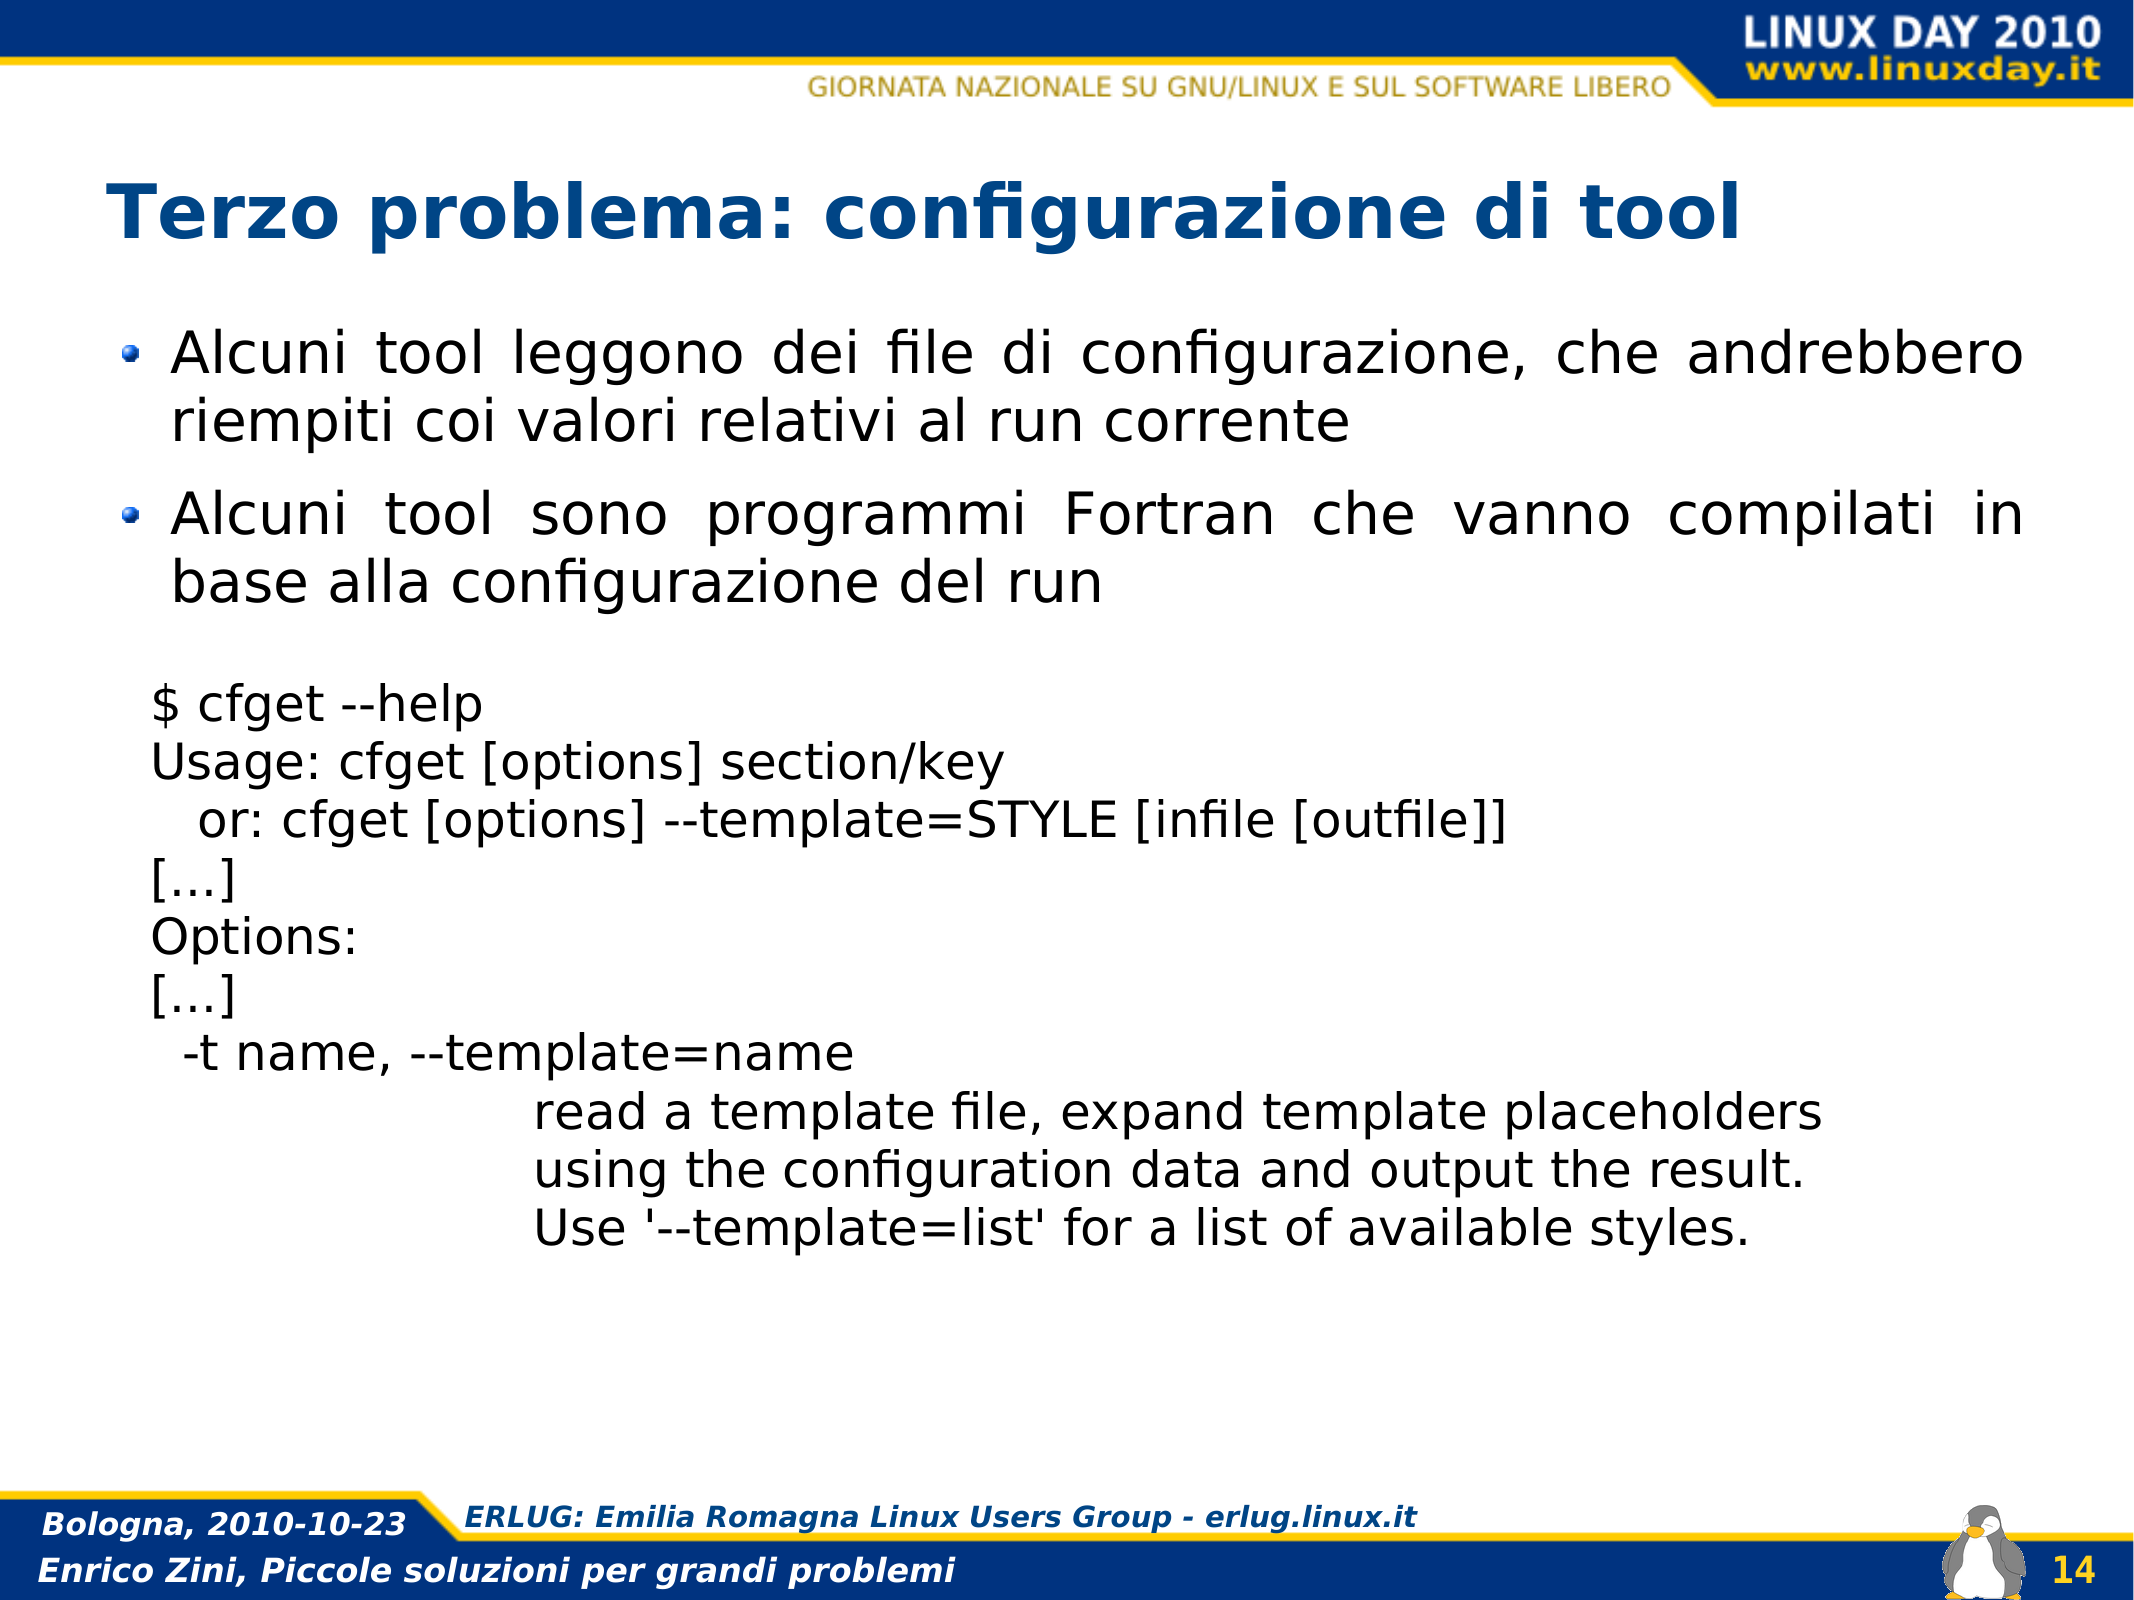

# Terzo problema: configurazione di tool
Alcuni tool leggono dei file di configurazione, che andrebbero riempiti coi valori relativi al run corrente
Alcuni tool sono programmi Fortran che vanno compilati in base alla configurazione del run
$ cfget --help
Usage: cfget [options] section/key
 or: cfget [options] --template=STYLE [infile [outfile]]
[...]
Options:
[...]
 -t name, --template=name
 read a template file, expand template placeholders
 using the configuration data and output the result.
 Use '--template=list' for a list of available styles.